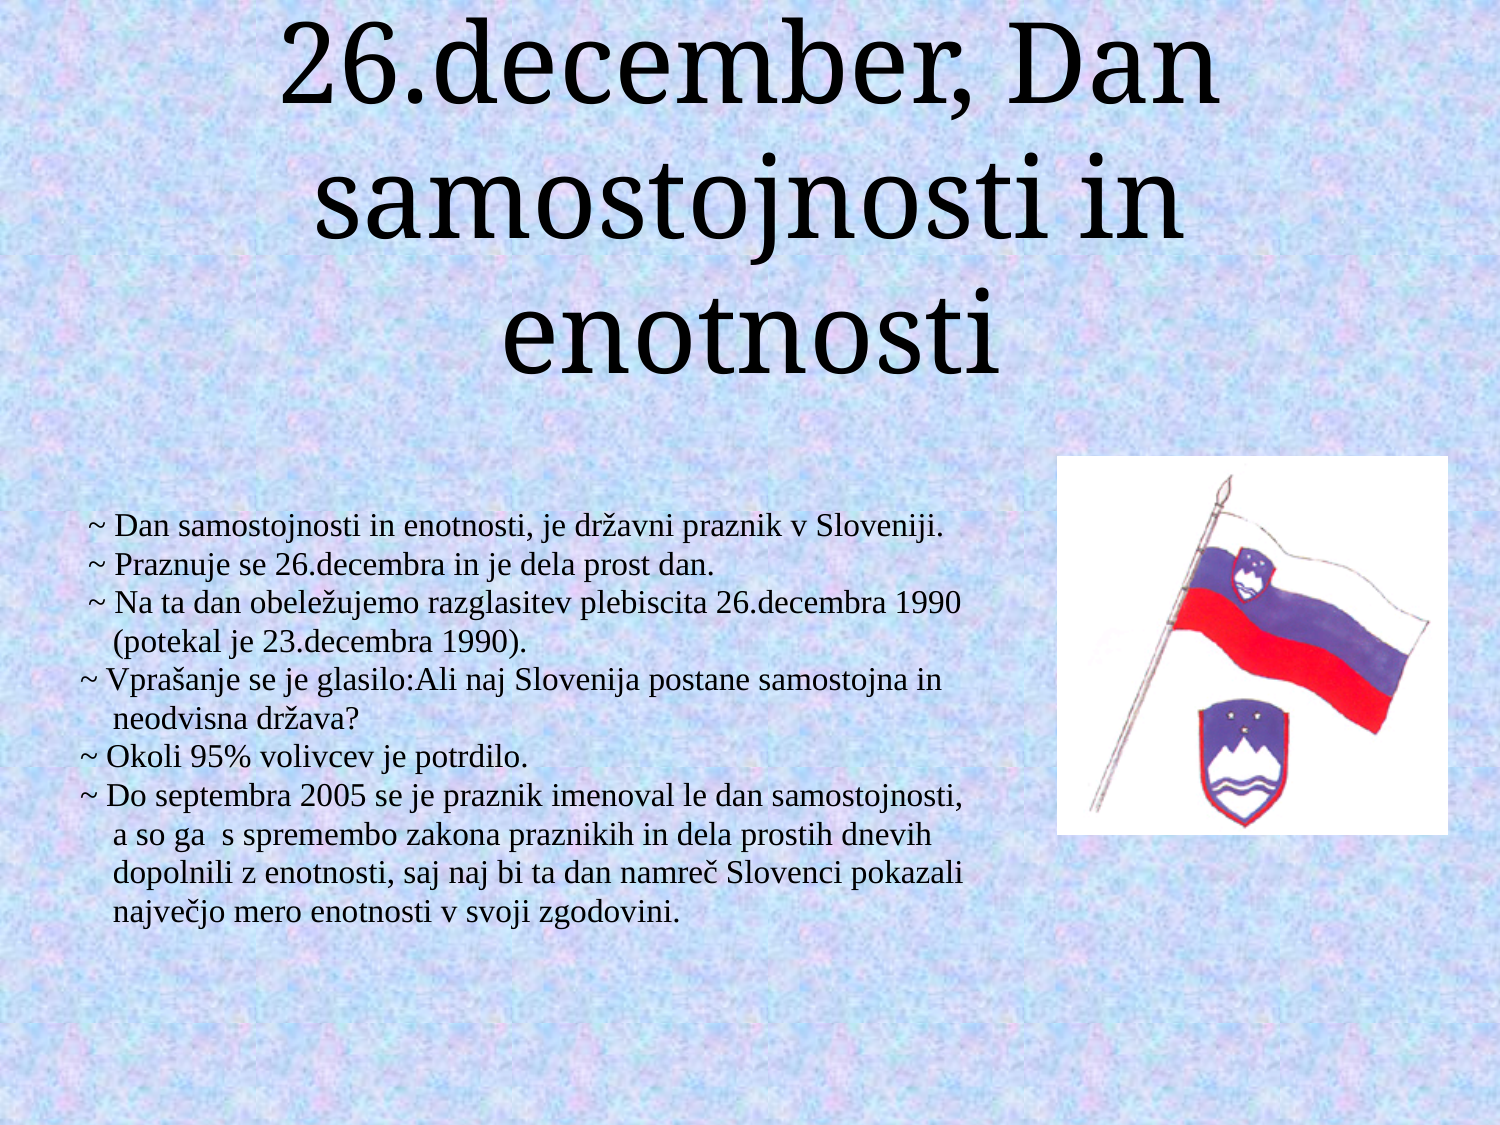

# 26.december, Dan samostojnosti in enotnosti
 ~ Dan samostojnosti in enotnosti, je državni praznik v Sloveniji.
 ~ Praznuje se 26.decembra in je dela prost dan.
 ~ Na ta dan obeležujemo razglasitev plebiscita 26.decembra 1990
 (potekal je 23.decembra 1990).
~ Vprašanje se je glasilo:Ali naj Slovenija postane samostojna in
 neodvisna država?
~ Okoli 95% volivcev je potrdilo.
~ Do septembra 2005 se je praznik imenoval le dan samostojnosti,
 a so ga s spremembo zakona praznikih in dela prostih dnevih
 dopolnili z enotnosti, saj naj bi ta dan namreč Slovenci pokazali
 največjo mero enotnosti v svoji zgodovini.